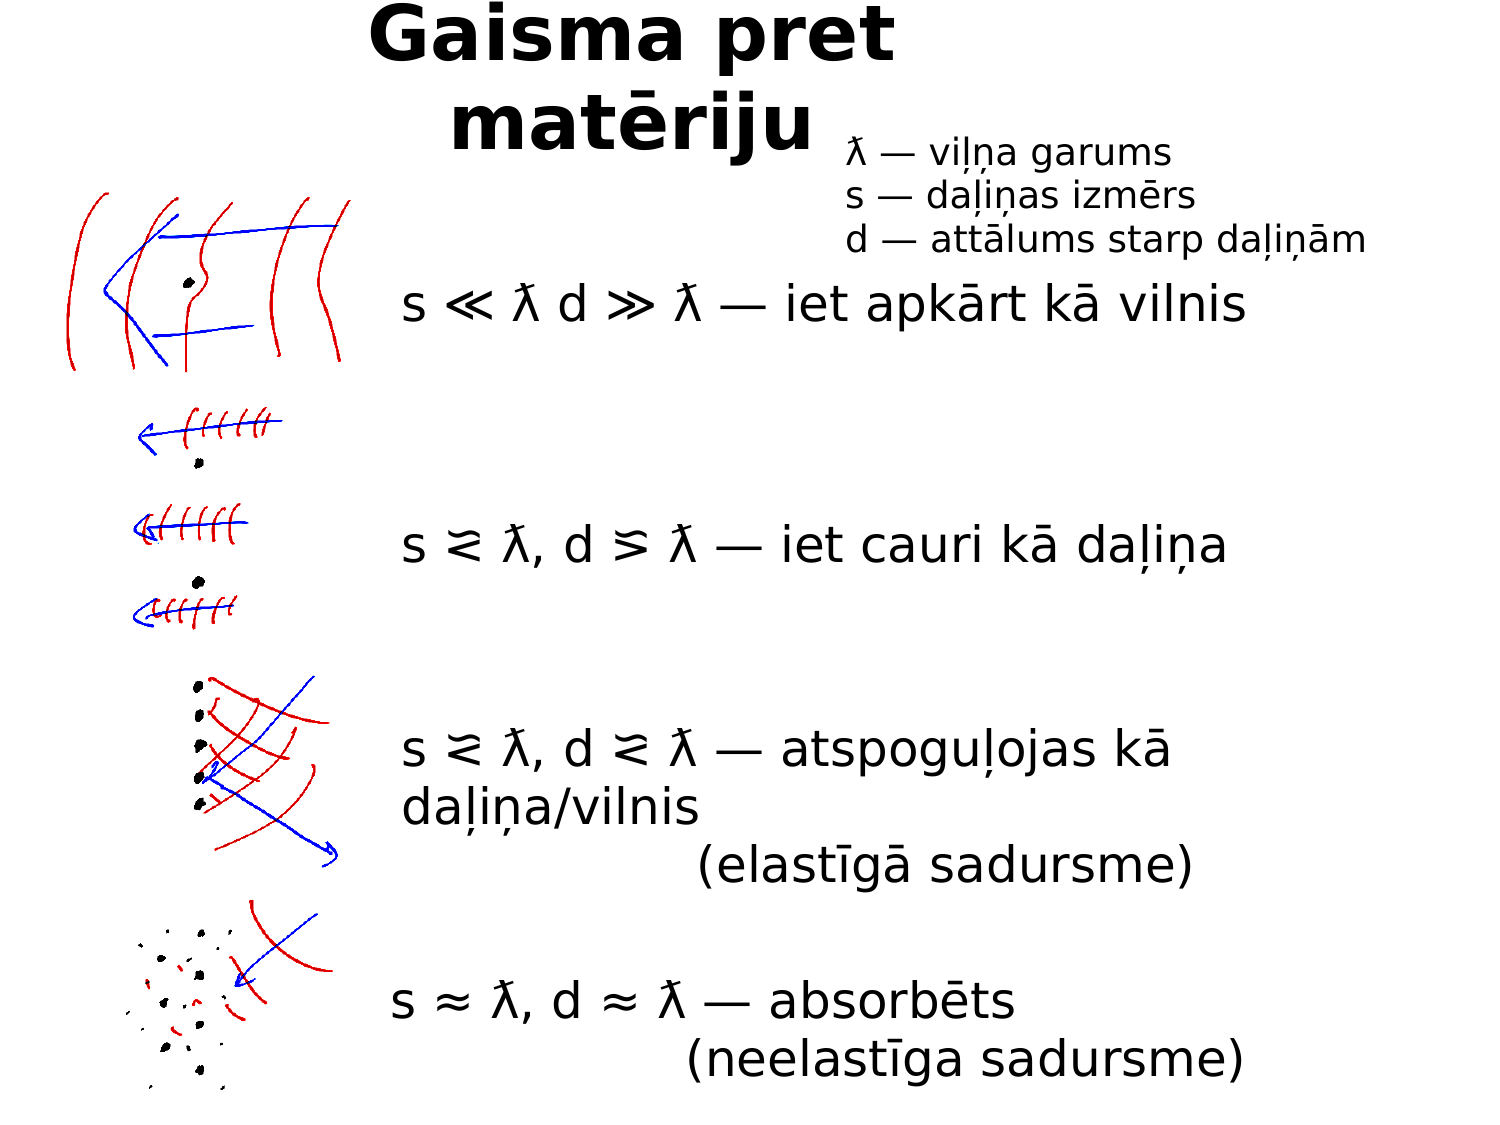

# Gaisma pret matēriju
ƛ — viļņa garums
s — daļiņas izmērs
d — attālums starp daļiņām
s ≪ ƛ d ≫ ƛ — iet apkārt kā vilnis
s ⪝ ƛ, d ⪞ ƛ — iet cauri kā daļiņa
s ⪝ ƛ, d ⪝ ƛ — atspoguļojas kā daļiņa/vilnis
				(elastīgā sadursme)
s ≈ ƛ, d ≈ ƛ — absorbēts
				(neelastīga sadursme)